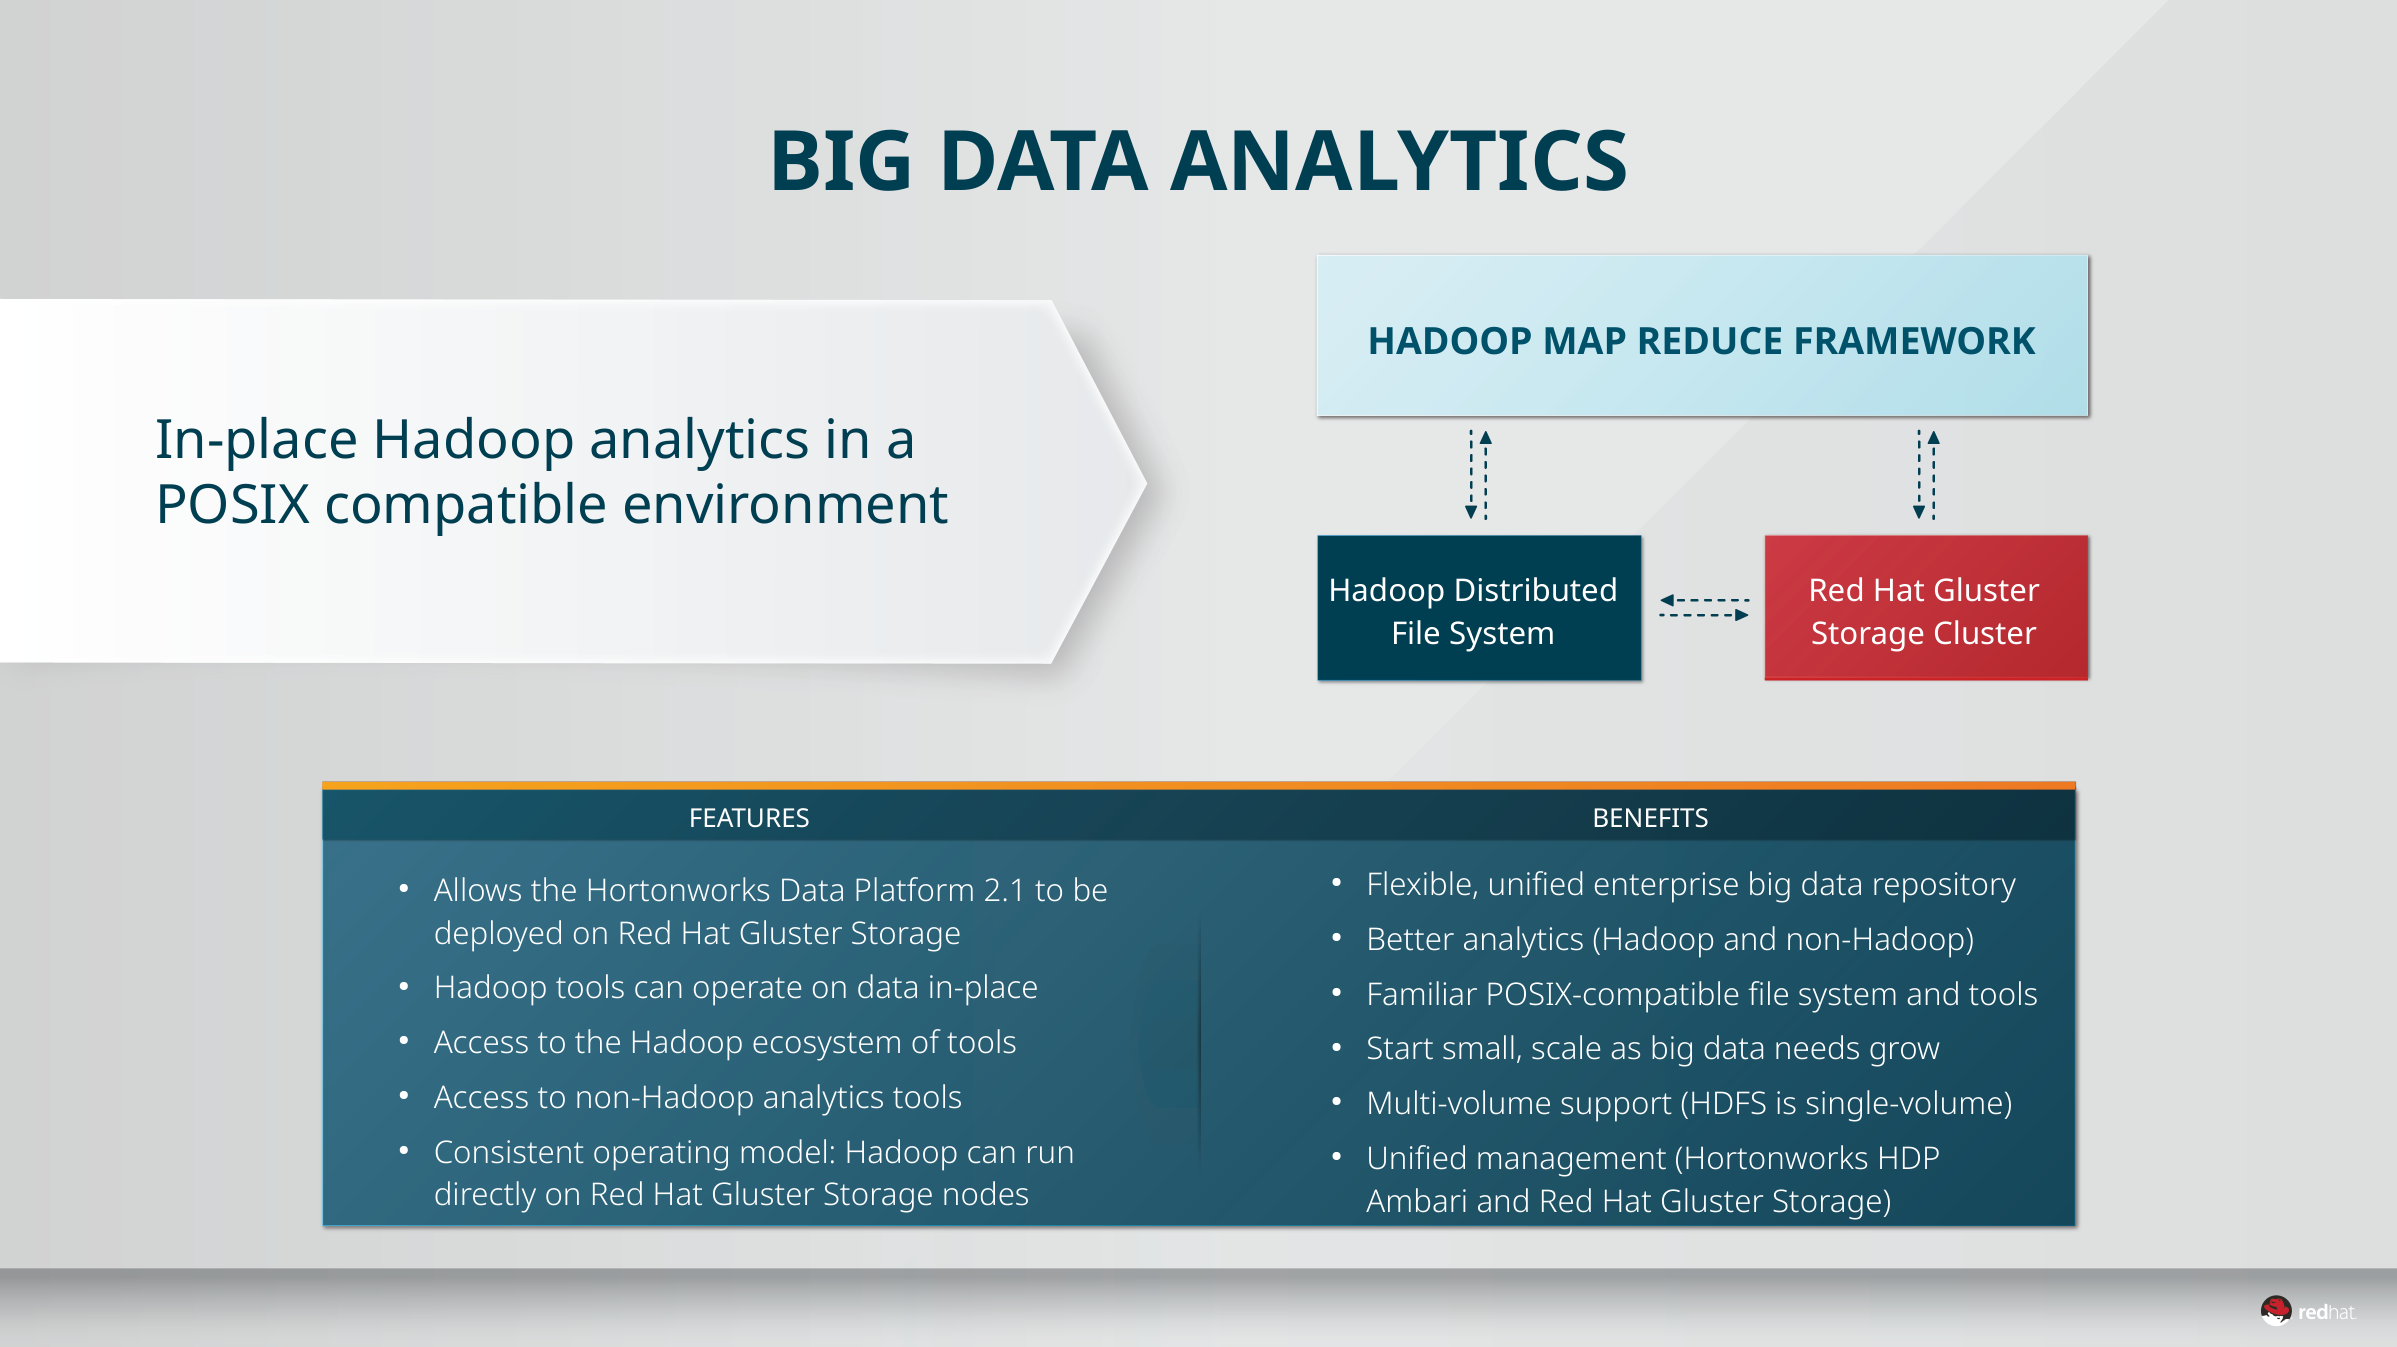

BIG DATA ANALYTICS
HADOOP MAP REDUCE FRAMEWORK
# In-place Hadoop analytics in a POSIX compatible environment
Hadoop Distributed
File System
Red Hat Gluster
Storage Cluster
FEATURES
BENEFITS
Flexible, unified enterprise big data repository
Better analytics (Hadoop and non-Hadoop)
Familiar POSIX-compatible file system and tools
Start small, scale as big data needs grow
Multi-volume support (HDFS is single-volume)
Unified management (Hortonworks HDP Ambari and Red Hat Gluster Storage)
Allows the Hortonworks Data Platform 2.1 to be deployed on Red Hat Gluster Storage
Hadoop tools can operate on data in-place
Access to the Hadoop ecosystem of tools
Access to non-Hadoop analytics tools
Consistent operating model: Hadoop can run directly on Red Hat Gluster Storage nodes